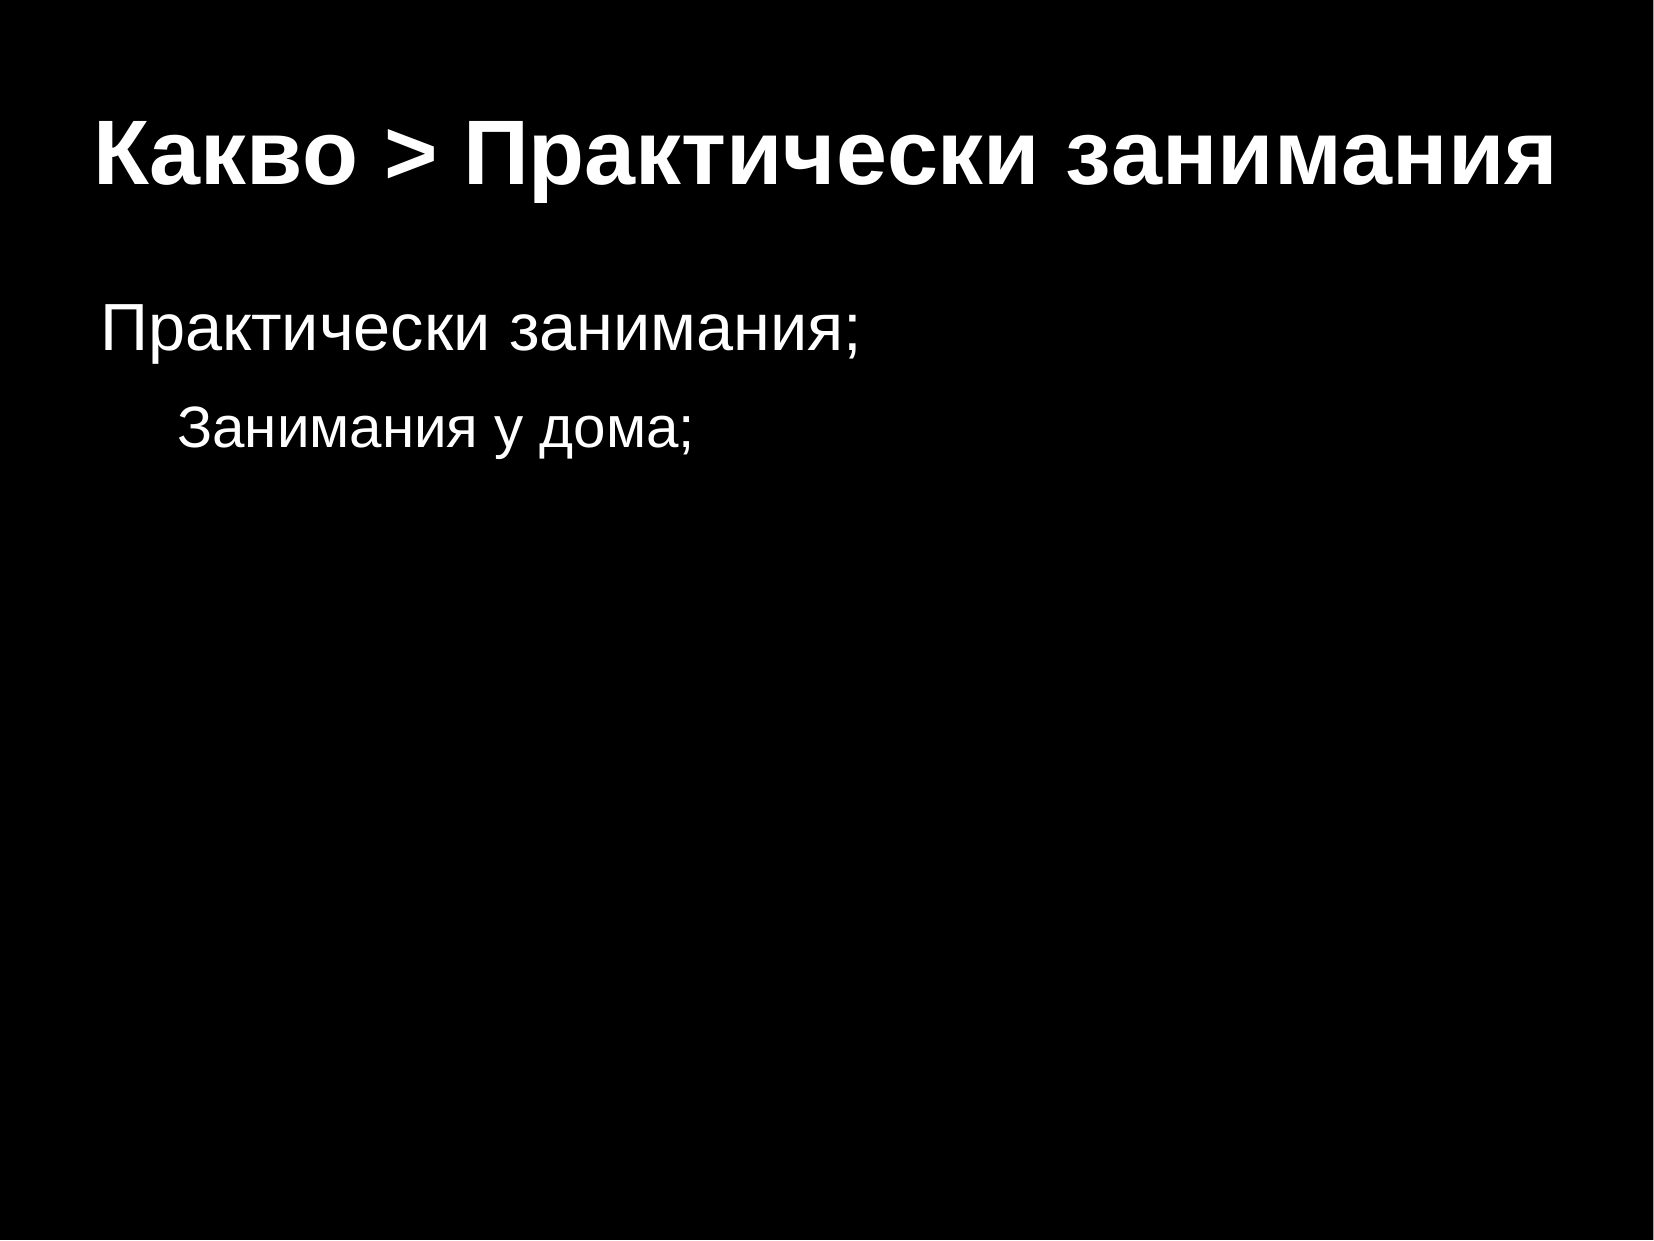

# Какво > Практически занимания
Практически занимания;
Занимания у дома;